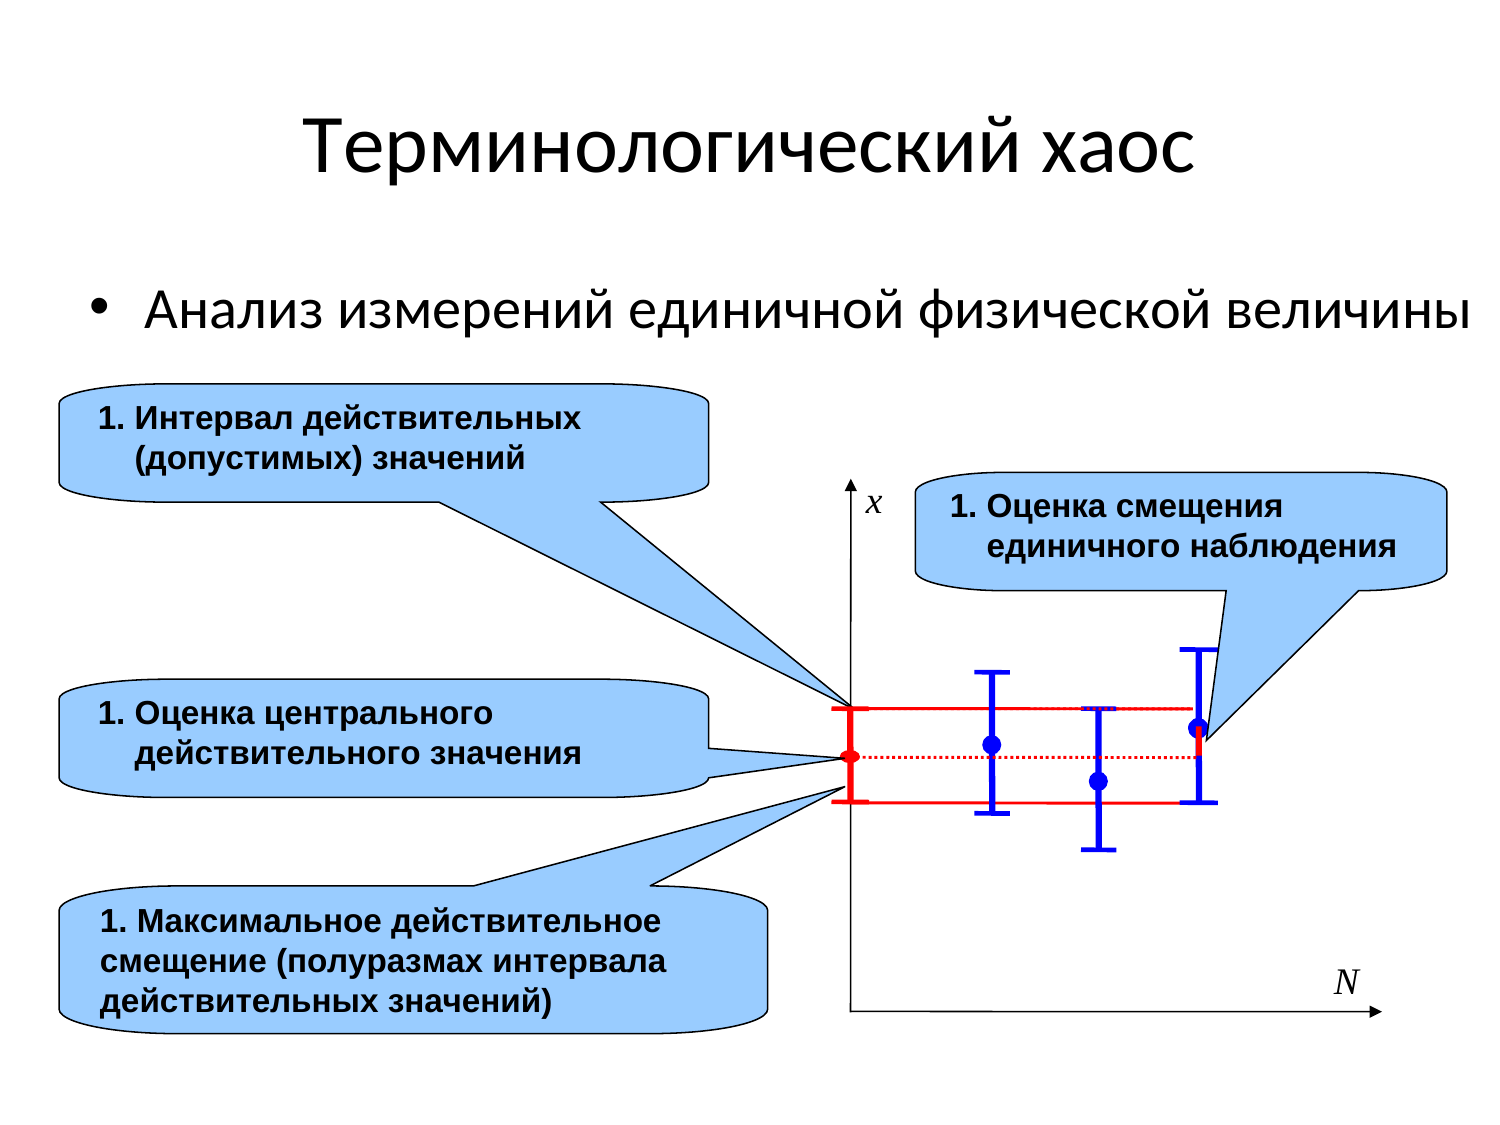

# Терминологический хаос
Анализ измерений единичной физической величины
1. Интервал действительных
 (допустимых) значений
x
1. Оценка смещения
 единичного наблюдения
1. Оценка центрального
 действительного значения
1. Максимальное действительное смещение (полуразмах интервала действительных значений)
N